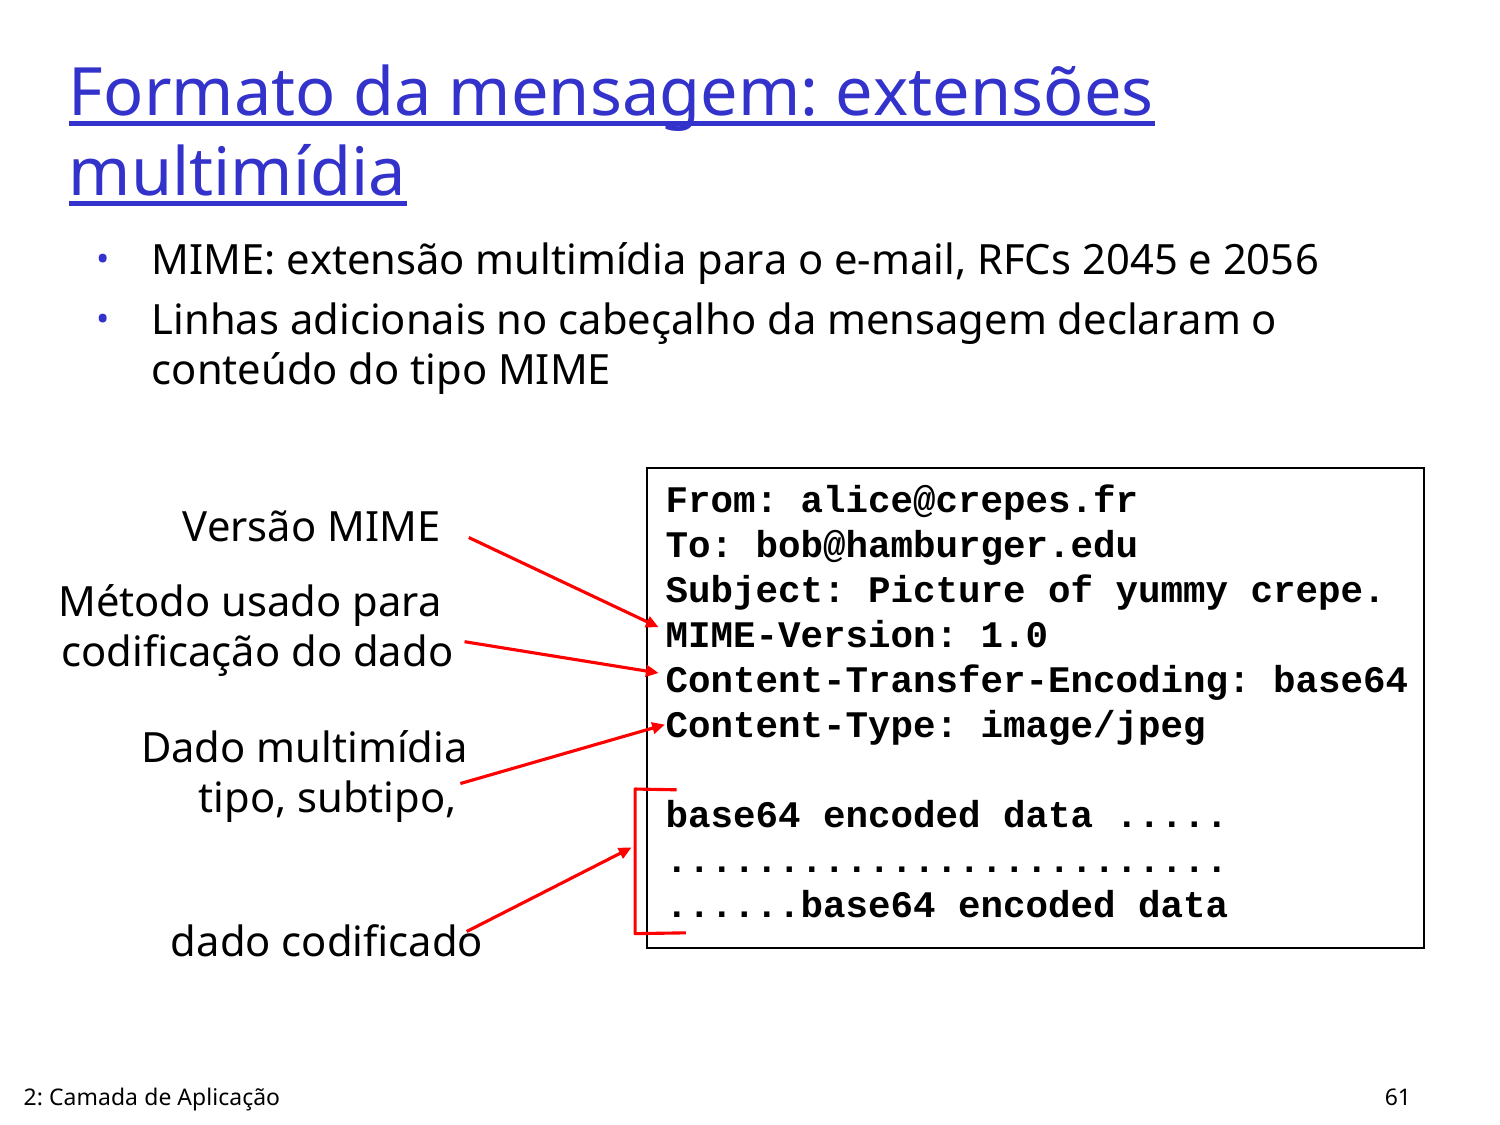

# Formato da mensagem: extensões multimídia
MIME: extensão multimídia para o e-mail, RFCs 2045 e 2056
Linhas adicionais no cabeçalho da mensagem declaram o conteúdo do tipo MIME
From: alice@crepes.fr
To: bob@hamburger.edu
Subject: Picture of yummy crepe.
MIME-Version: 1.0
Content-Transfer-Encoding: base64
Content-Type: image/jpeg
base64 encoded data .....
.........................
......base64 encoded data
Versão MIME
Método usado para
codificação do dado
Dado multimídia
tipo, subtipo,
dado codificado
61